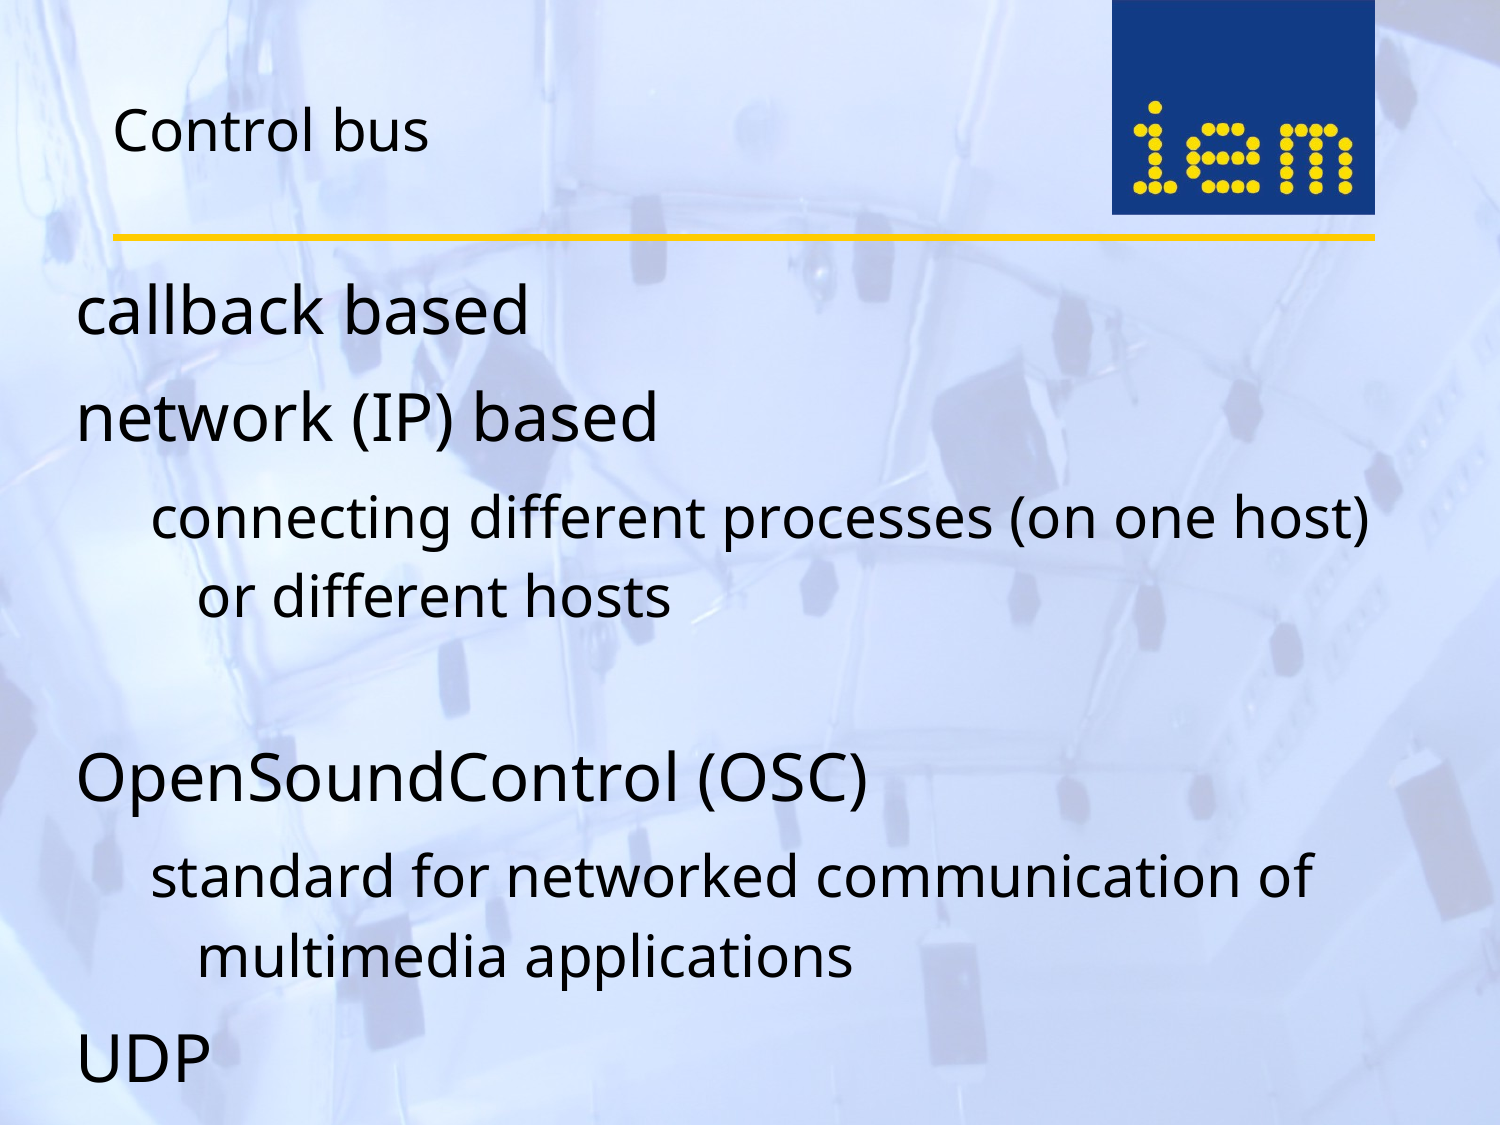

# Control bus
callback based
network (IP) based
connecting different processes (on one host) or different hosts
OpenSoundControl (OSC)
standard for networked communication of multimedia applications
UDP
stateless, fast, little overhead